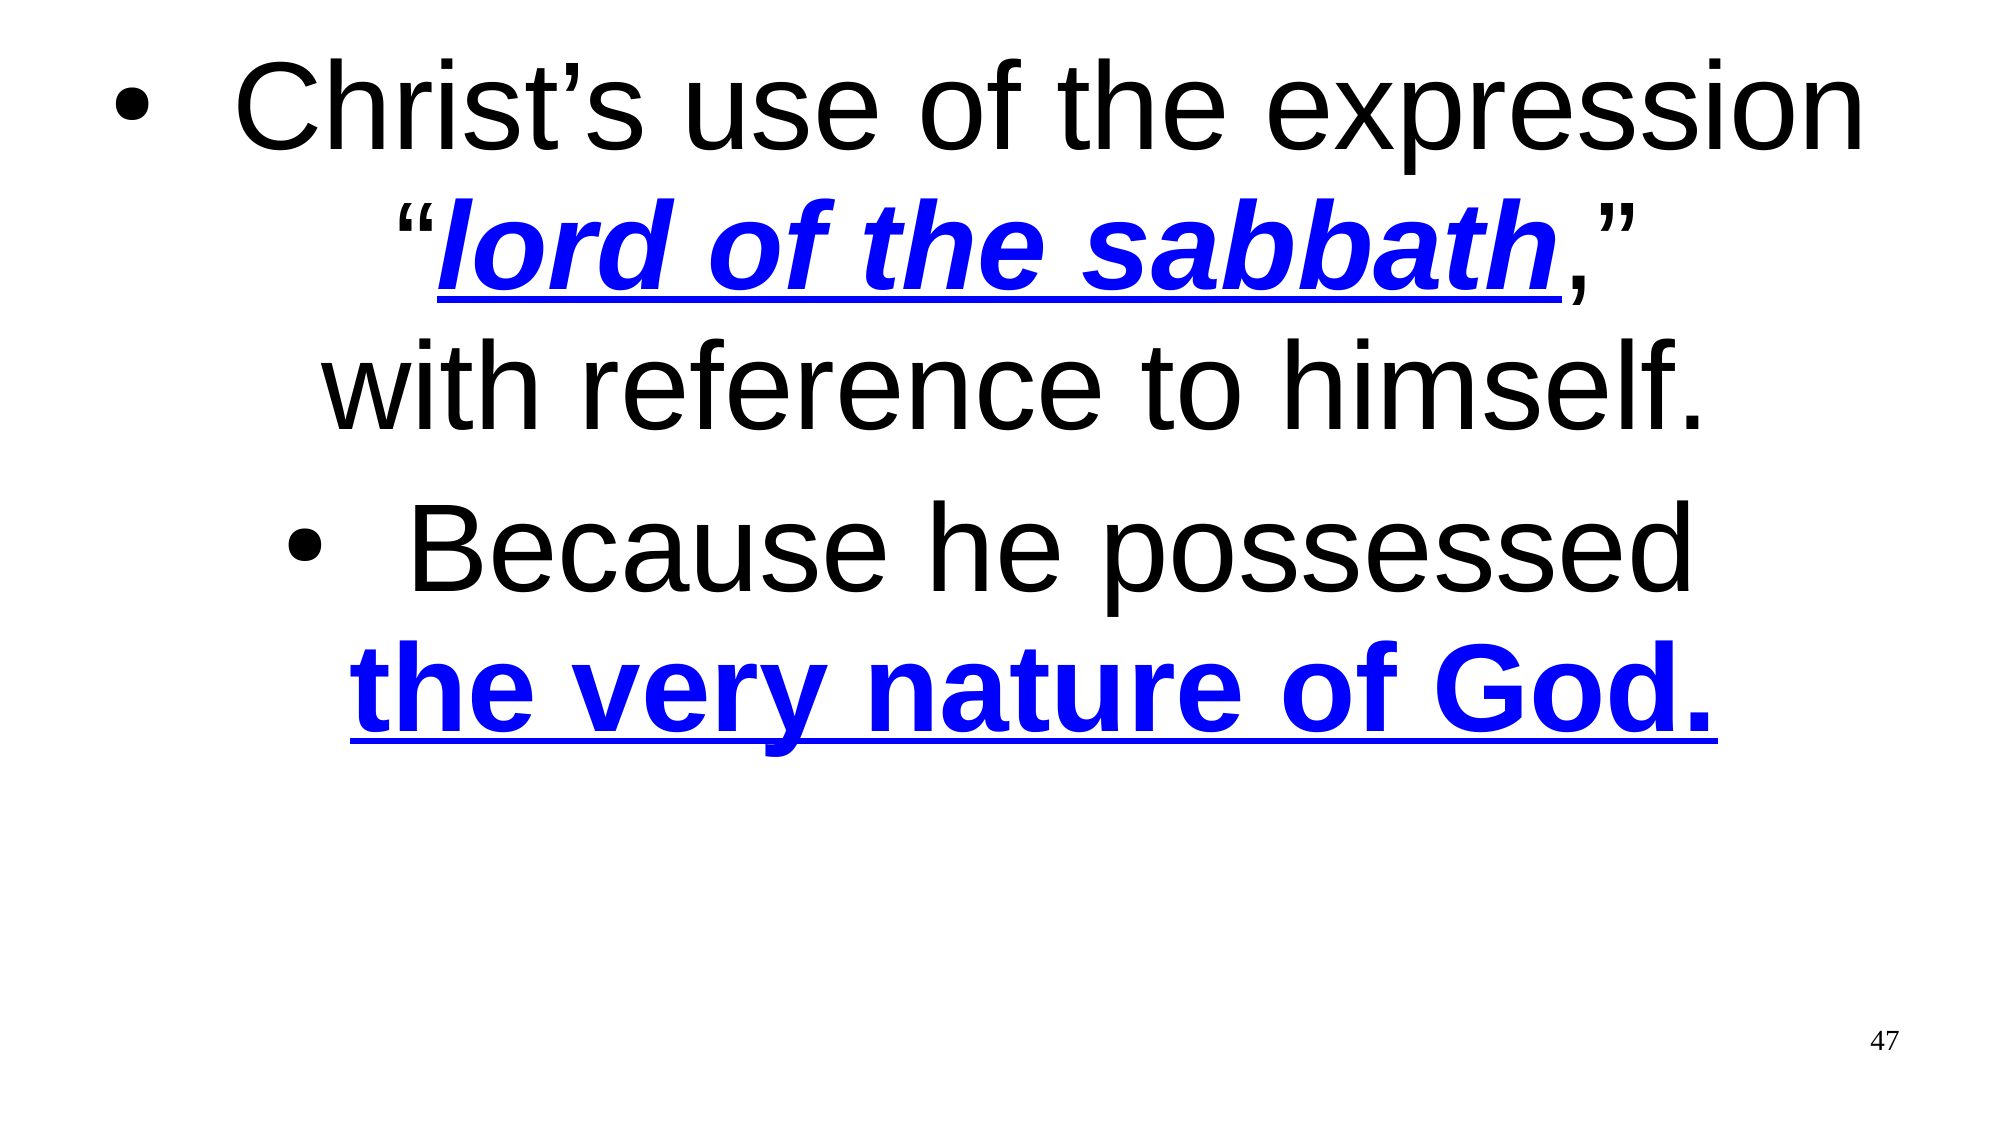

# Christ’s use of the expression “lord of the sabbath,” with reference to himself.
 Because he possessed
the very nature of God.
47